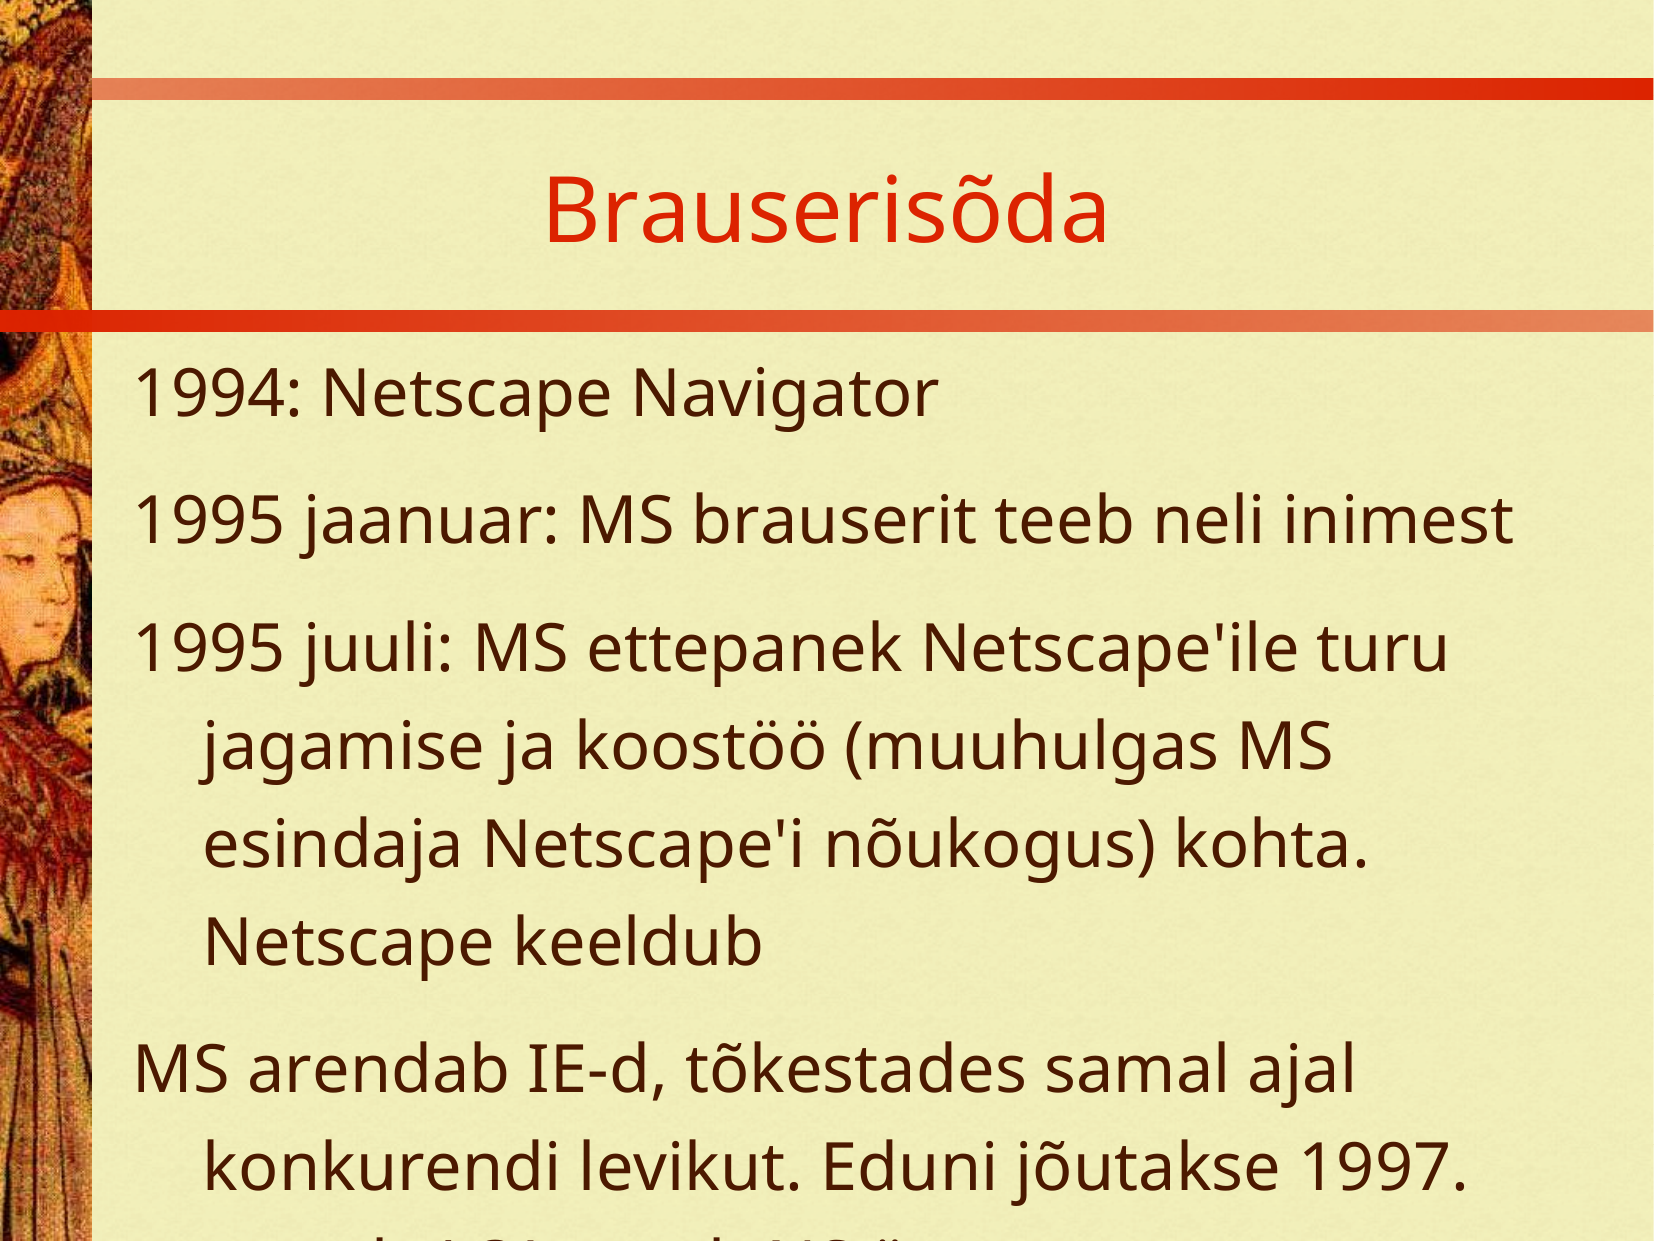

# Brauserisõda
1994: Netscape Navigator
1995 jaanuar: MS brauserit teeb neli inimest
1995 juuli: MS ettepanek Netscape'ile turu jagamise ja koostöö (muuhulgas MS esindaja Netscape'i nõukogus) kohta. Netscape keeldub
MS arendab IE-d, tõkestades samal ajal konkurendi levikut. Eduni jõutakse 1997. aastal -AOL ostab NS ära